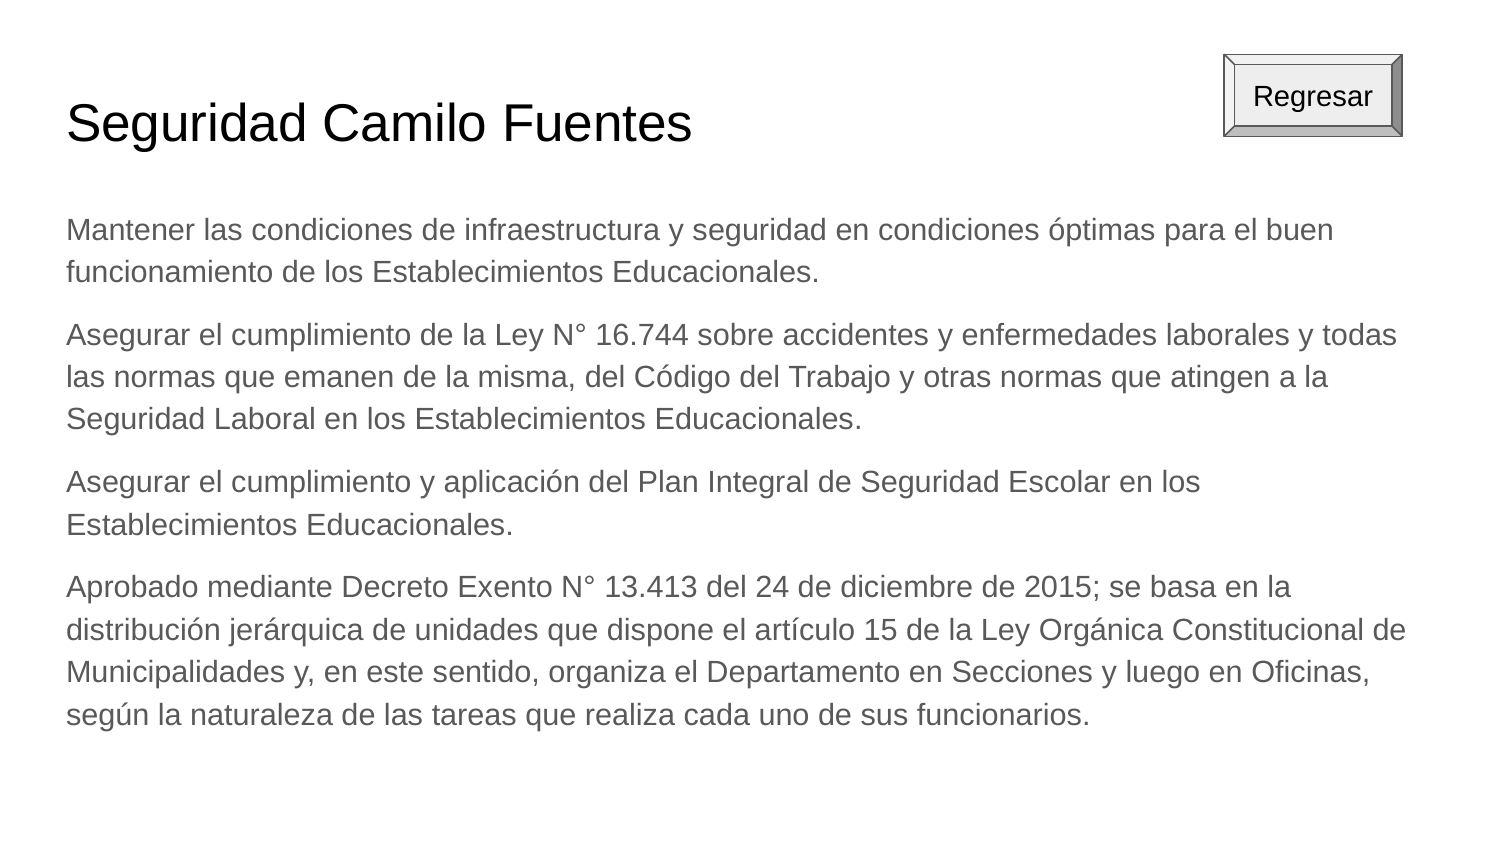

Regresar
# Seguridad Camilo Fuentes
Mantener las condiciones de infraestructura y seguridad en condiciones óptimas para el buen funcionamiento de los Establecimientos Educacionales.
Asegurar el cumplimiento de la Ley N° 16.744 sobre accidentes y enfermedades laborales y todas las normas que emanen de la misma, del Código del Trabajo y otras normas que atingen a la Seguridad Laboral en los Establecimientos Educacionales.
Asegurar el cumplimiento y aplicación del Plan Integral de Seguridad Escolar en los Establecimientos Educacionales.
Aprobado mediante Decreto Exento N° 13.413 del 24 de diciembre de 2015; se basa en la distribución jerárquica de unidades que dispone el artículo 15 de la Ley Orgánica Constitucional de Municipalidades y, en este sentido, organiza el Departamento en Secciones y luego en Oficinas, según la naturaleza de las tareas que realiza cada uno de sus funcionarios.